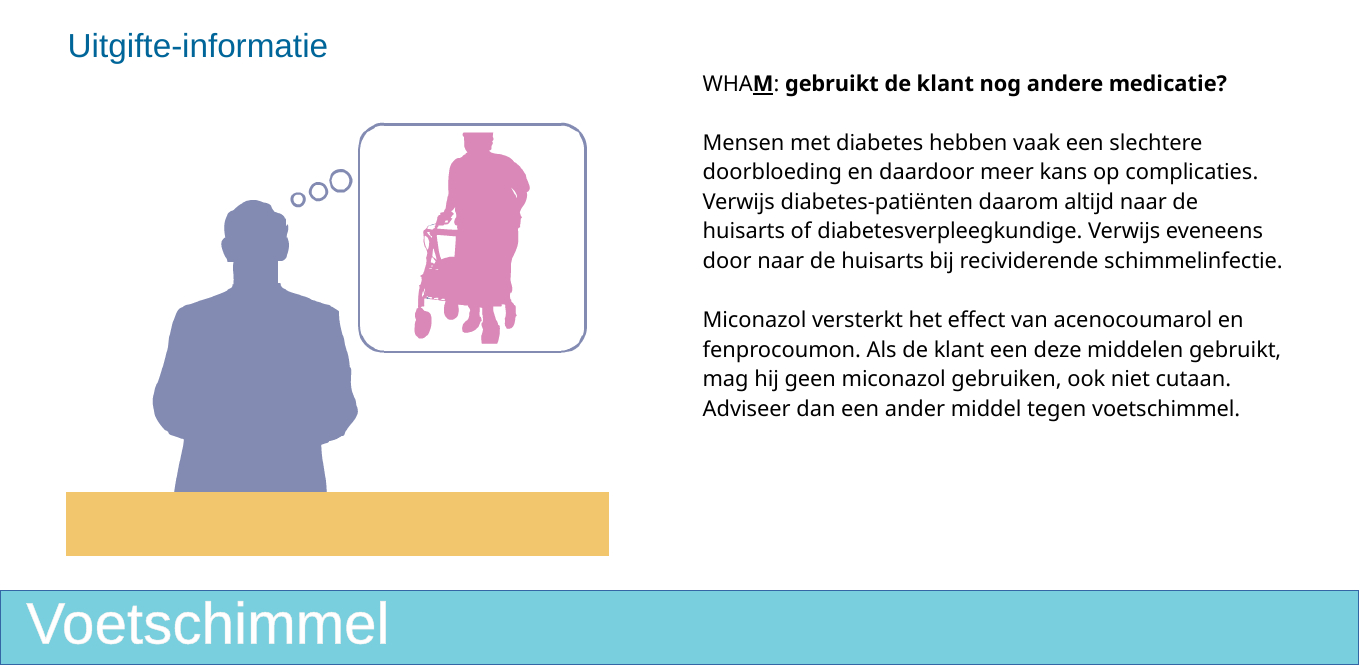

# Uitgifte-informatie
WHAM: gebruikt de klant nog andere medicatie?
Mensen met diabetes hebben vaak een slechtere doorbloeding en daardoor meer kans op complicaties. Verwijs diabetes-patiënten daarom altijd naar de huisarts of diabetesverpleegkundige. Verwijs eveneens door naar de huisarts bij recividerende schimmelinfectie.
Miconazol versterkt het effect van acenocoumarol en fenprocoumon. Als de klant een deze middelen gebruikt, mag hij geen miconazol gebruiken, ook niet cutaan. Adviseer dan een ander middel tegen voetschimmel.
Voetschimmel